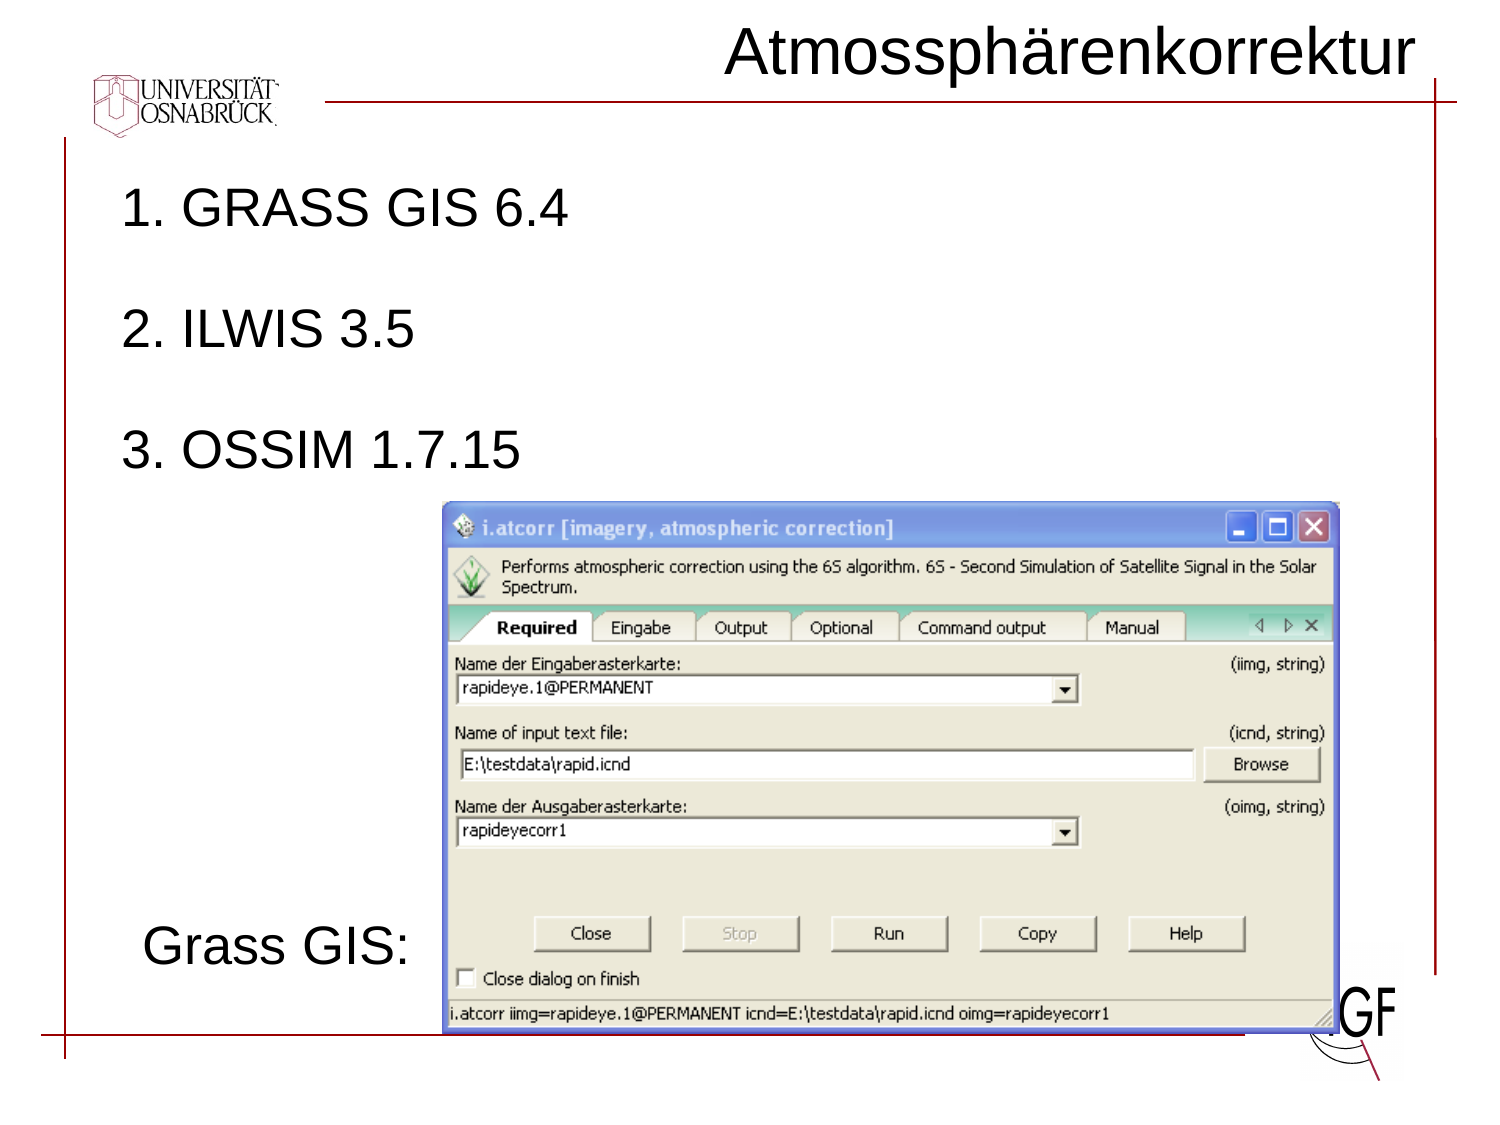

# Atmossphärenkorrektur
1. GRASS GIS 6.4
2. ILWIS 3.5
3. OSSIM 1.7.15
Grass GIS: